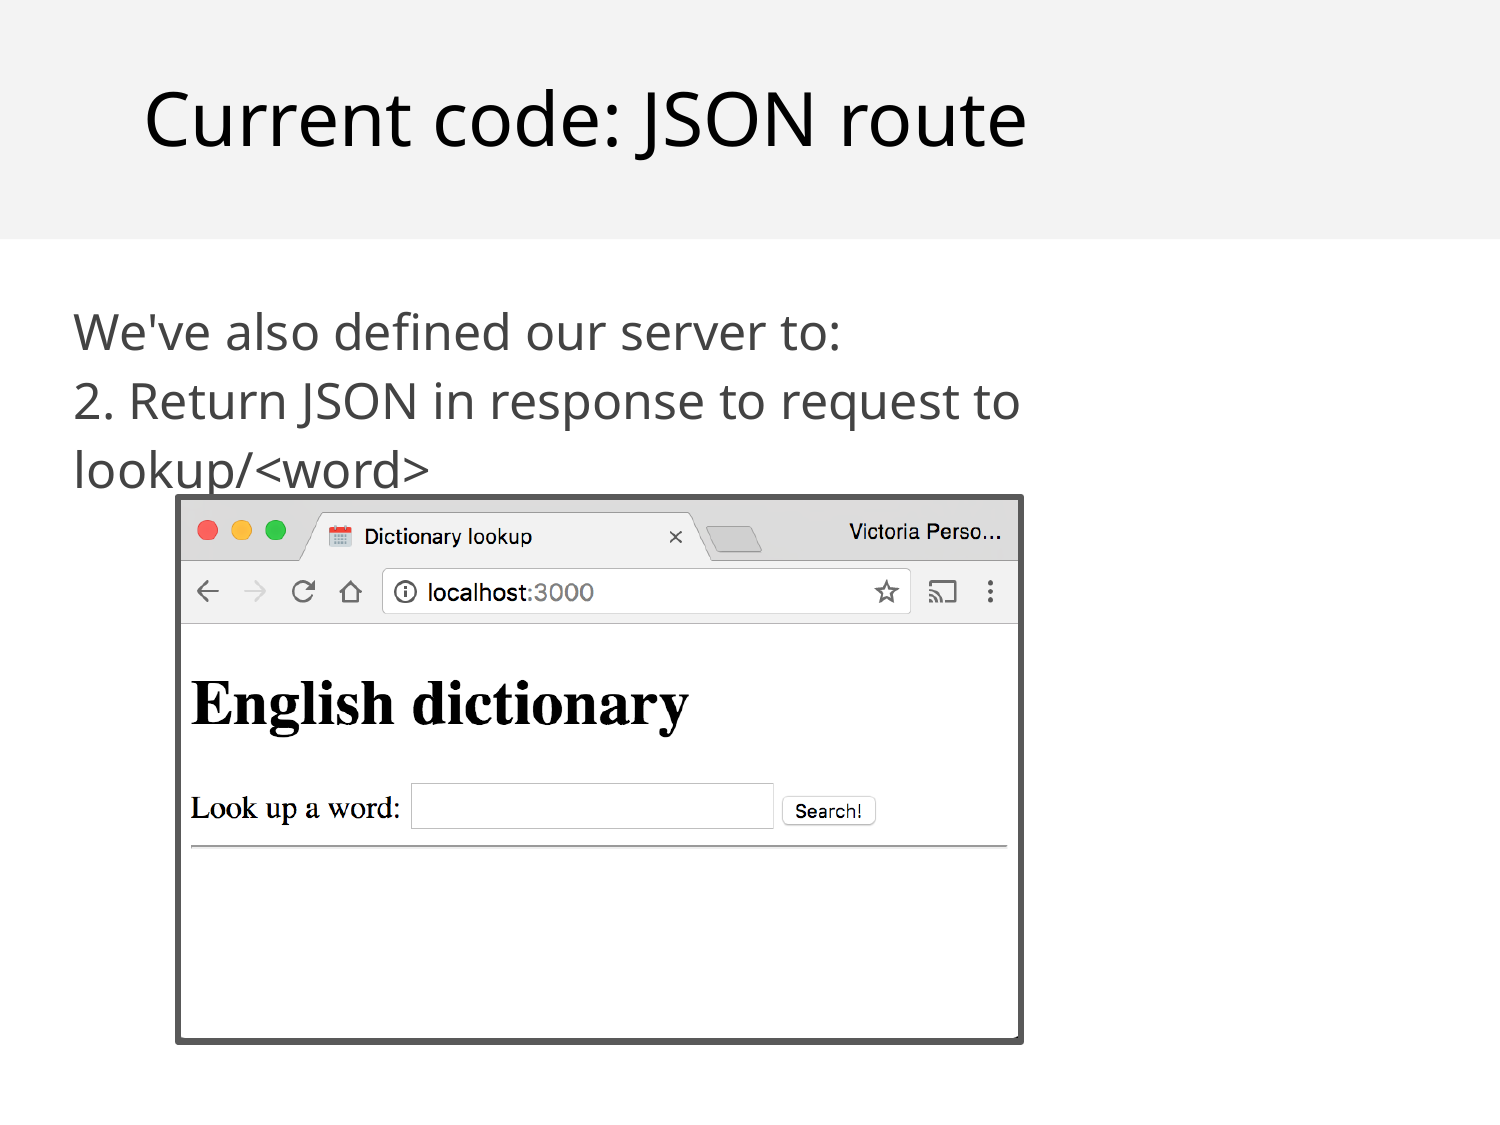

# Current code: JSON route
We've also defined our server to:
2. Return JSON in response to request to lookup/<word>